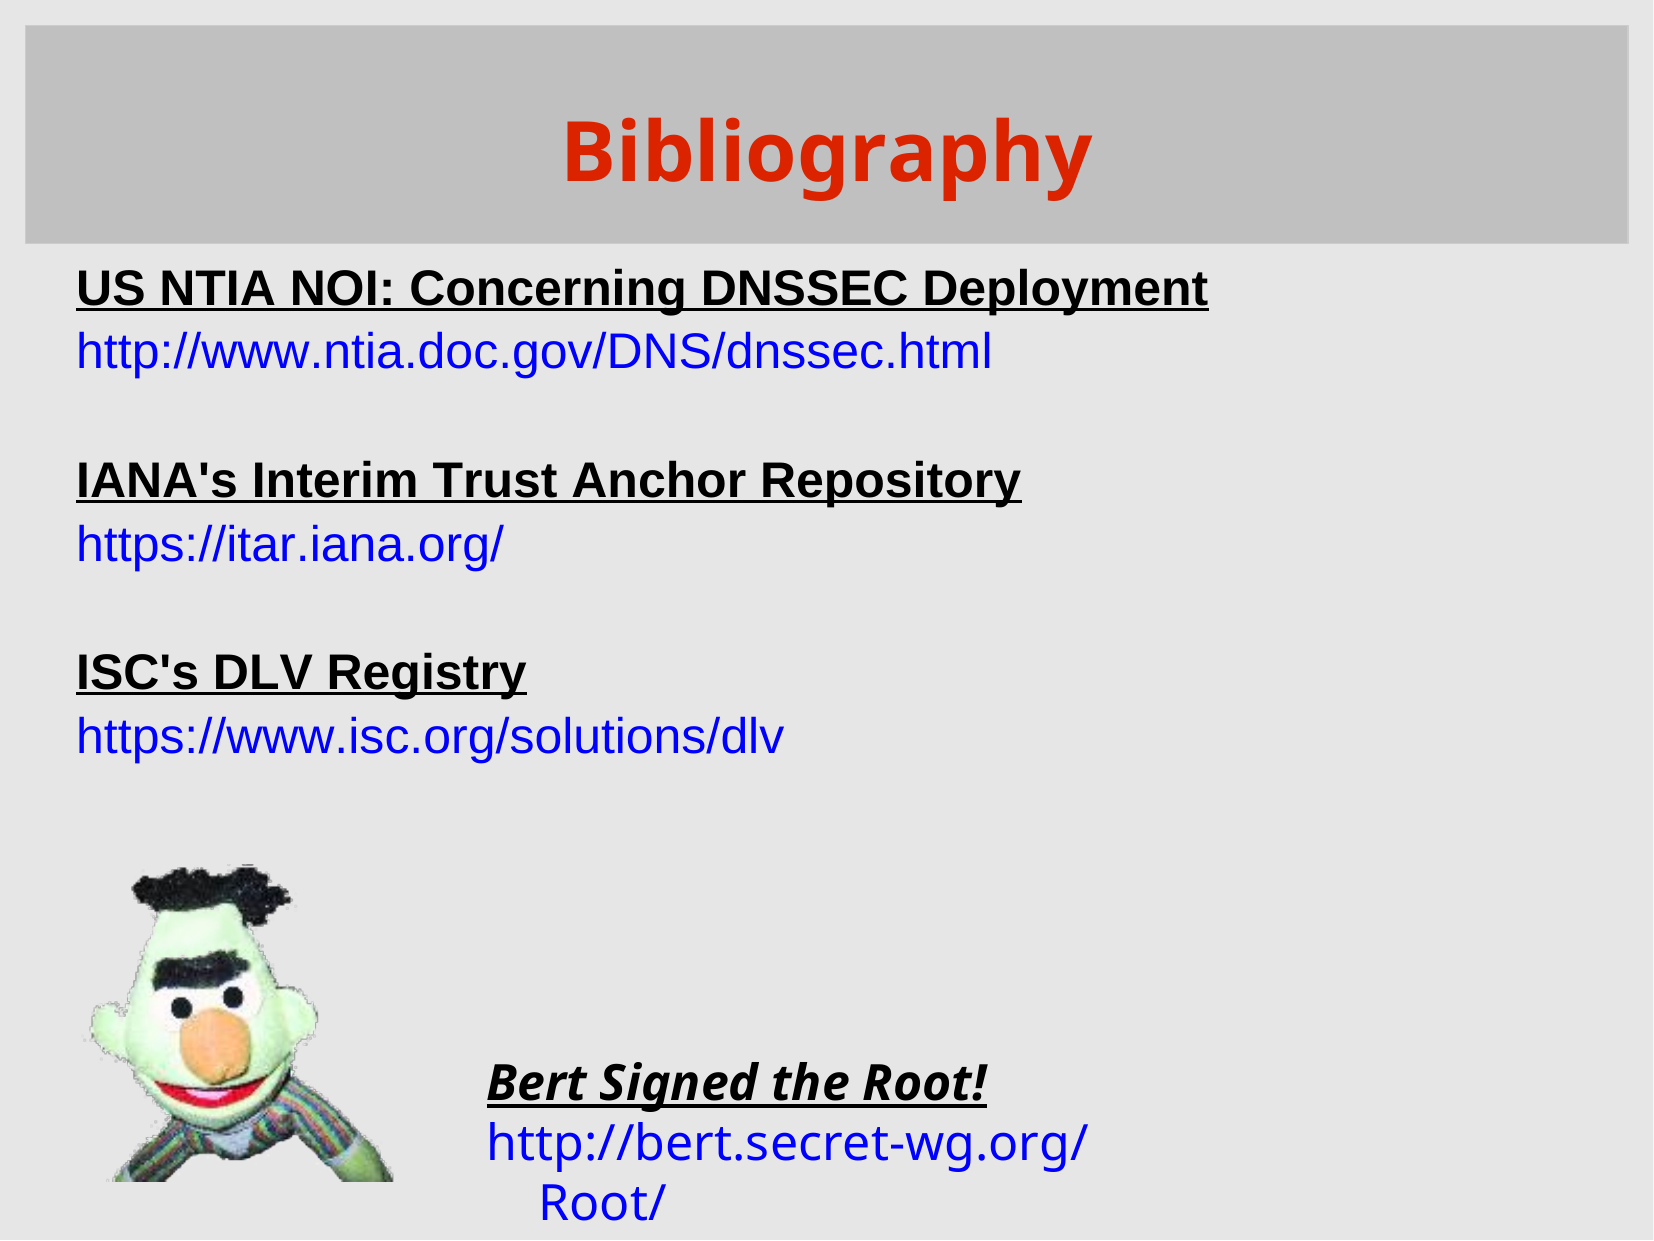

# Bibliography
US NTIA NOI: Concerning DNSSEC Deployment
http://www.ntia.doc.gov/DNS/dnssec.html
IANA's Interim Trust Anchor Repository
https://itar.iana.org/
ISC's DLV Registry
https://www.isc.org/solutions/dlv
Bert Signed the Root!
http://bert.secret-wg.org/Root/